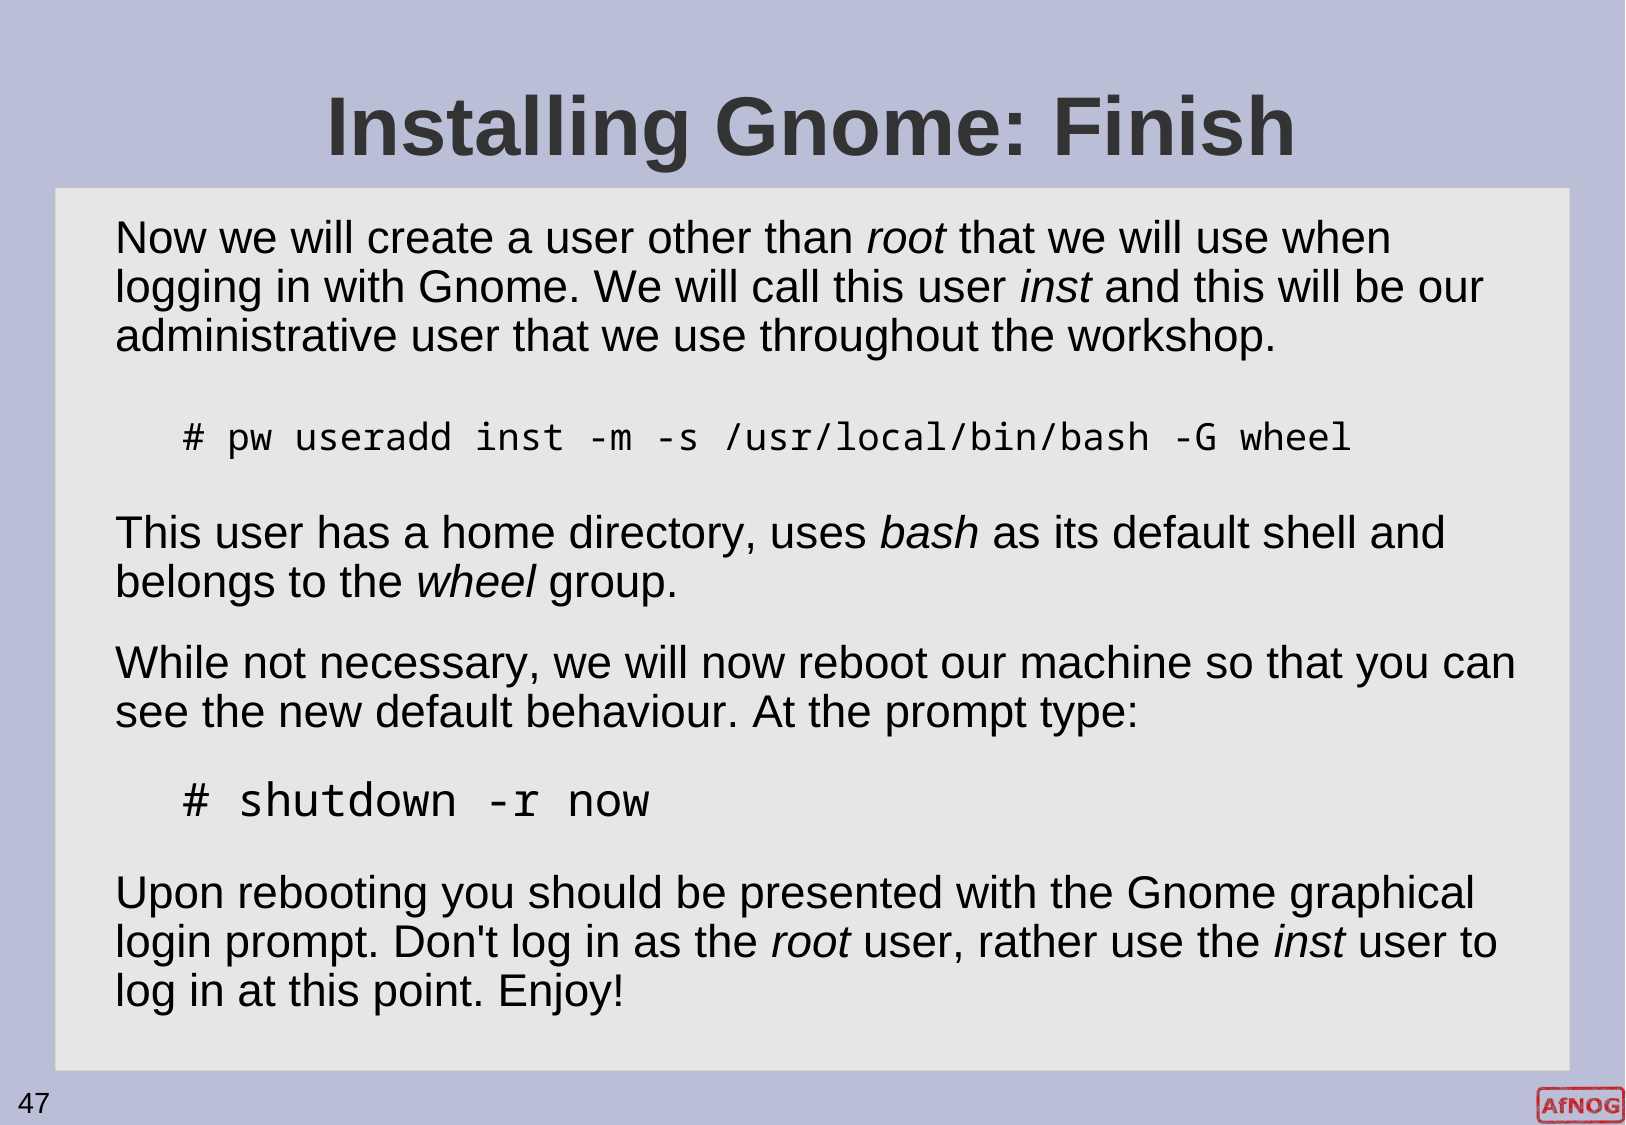

# Installing Gnome: Finish
Now we will create a user other than root that we will use when logging in with Gnome. We will call this user inst and this will be our administrative user that we use throughout the workshop.
	# pw useradd inst -m -s /usr/local/bin/bash -G wheel
This user has a home directory, uses bash as its default shell and belongs to the wheel group.
While not necessary, we will now reboot our machine so that you can see the new default behaviour. At the prompt type:
	# shutdown -r now
Upon rebooting you should be presented with the Gnome graphical login prompt. Don't log in as the root user, rather use the inst user to log in at this point. Enjoy!